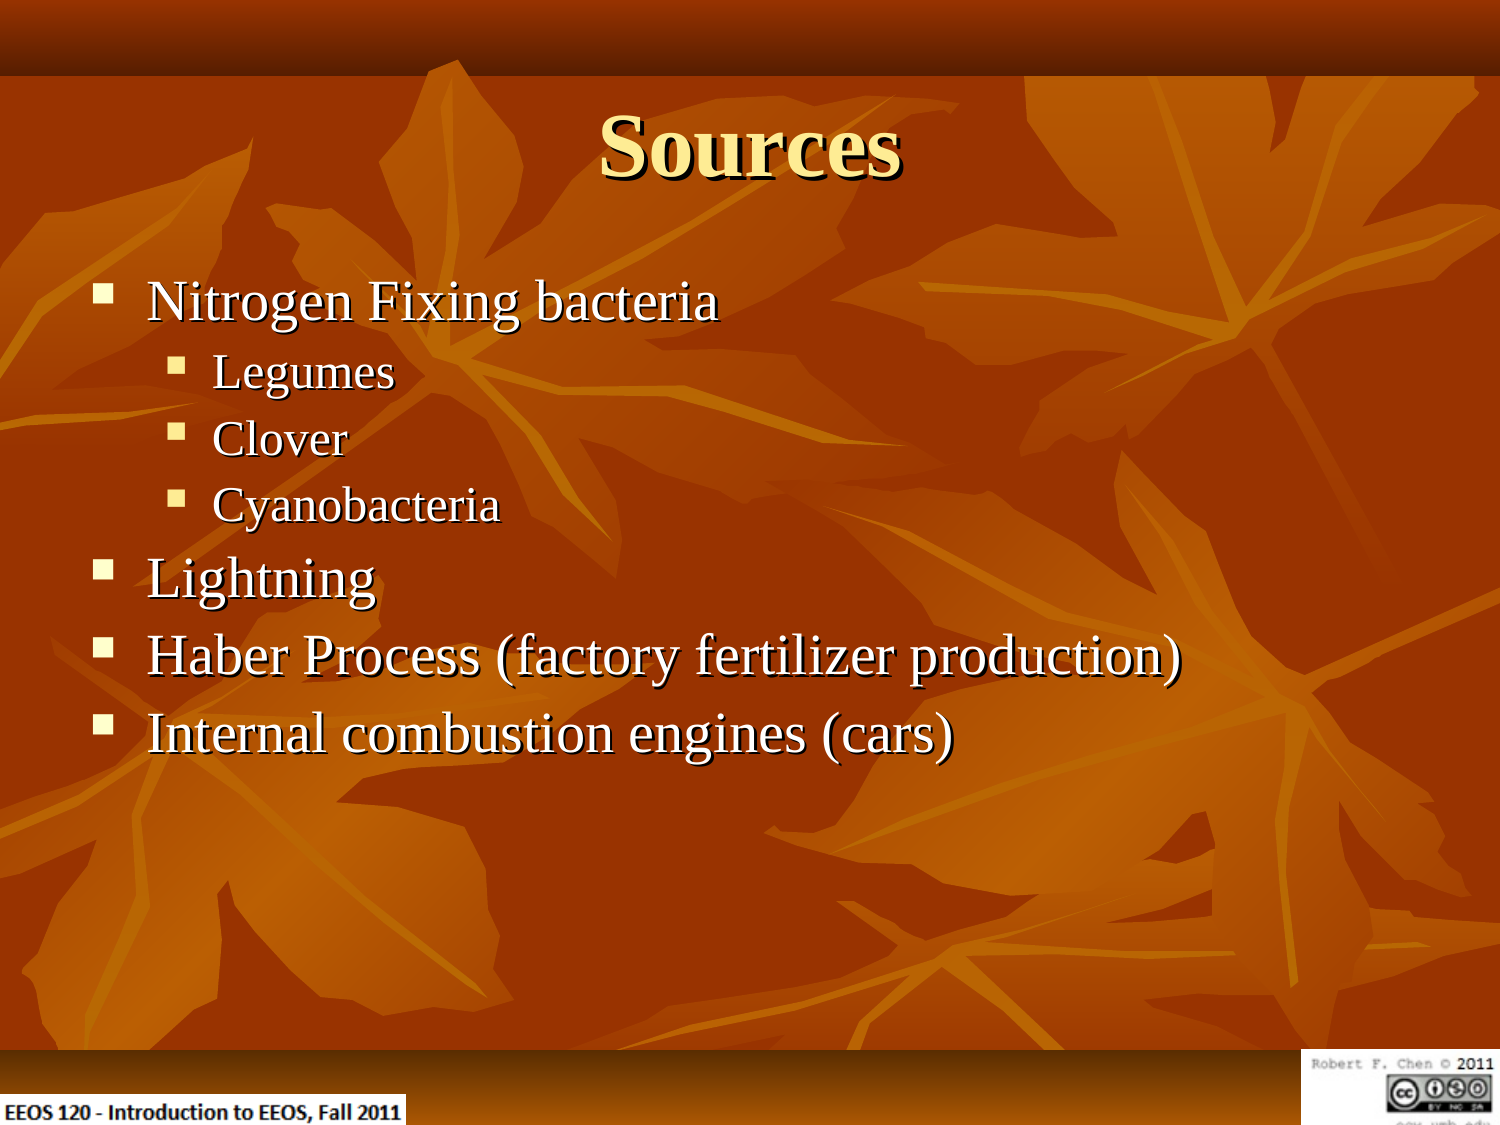

# Sources
Nitrogen Fixing bacteria
Legumes
Clover
Cyanobacteria
Lightning
Haber Process (factory fertilizer production)
Internal combustion engines (cars)